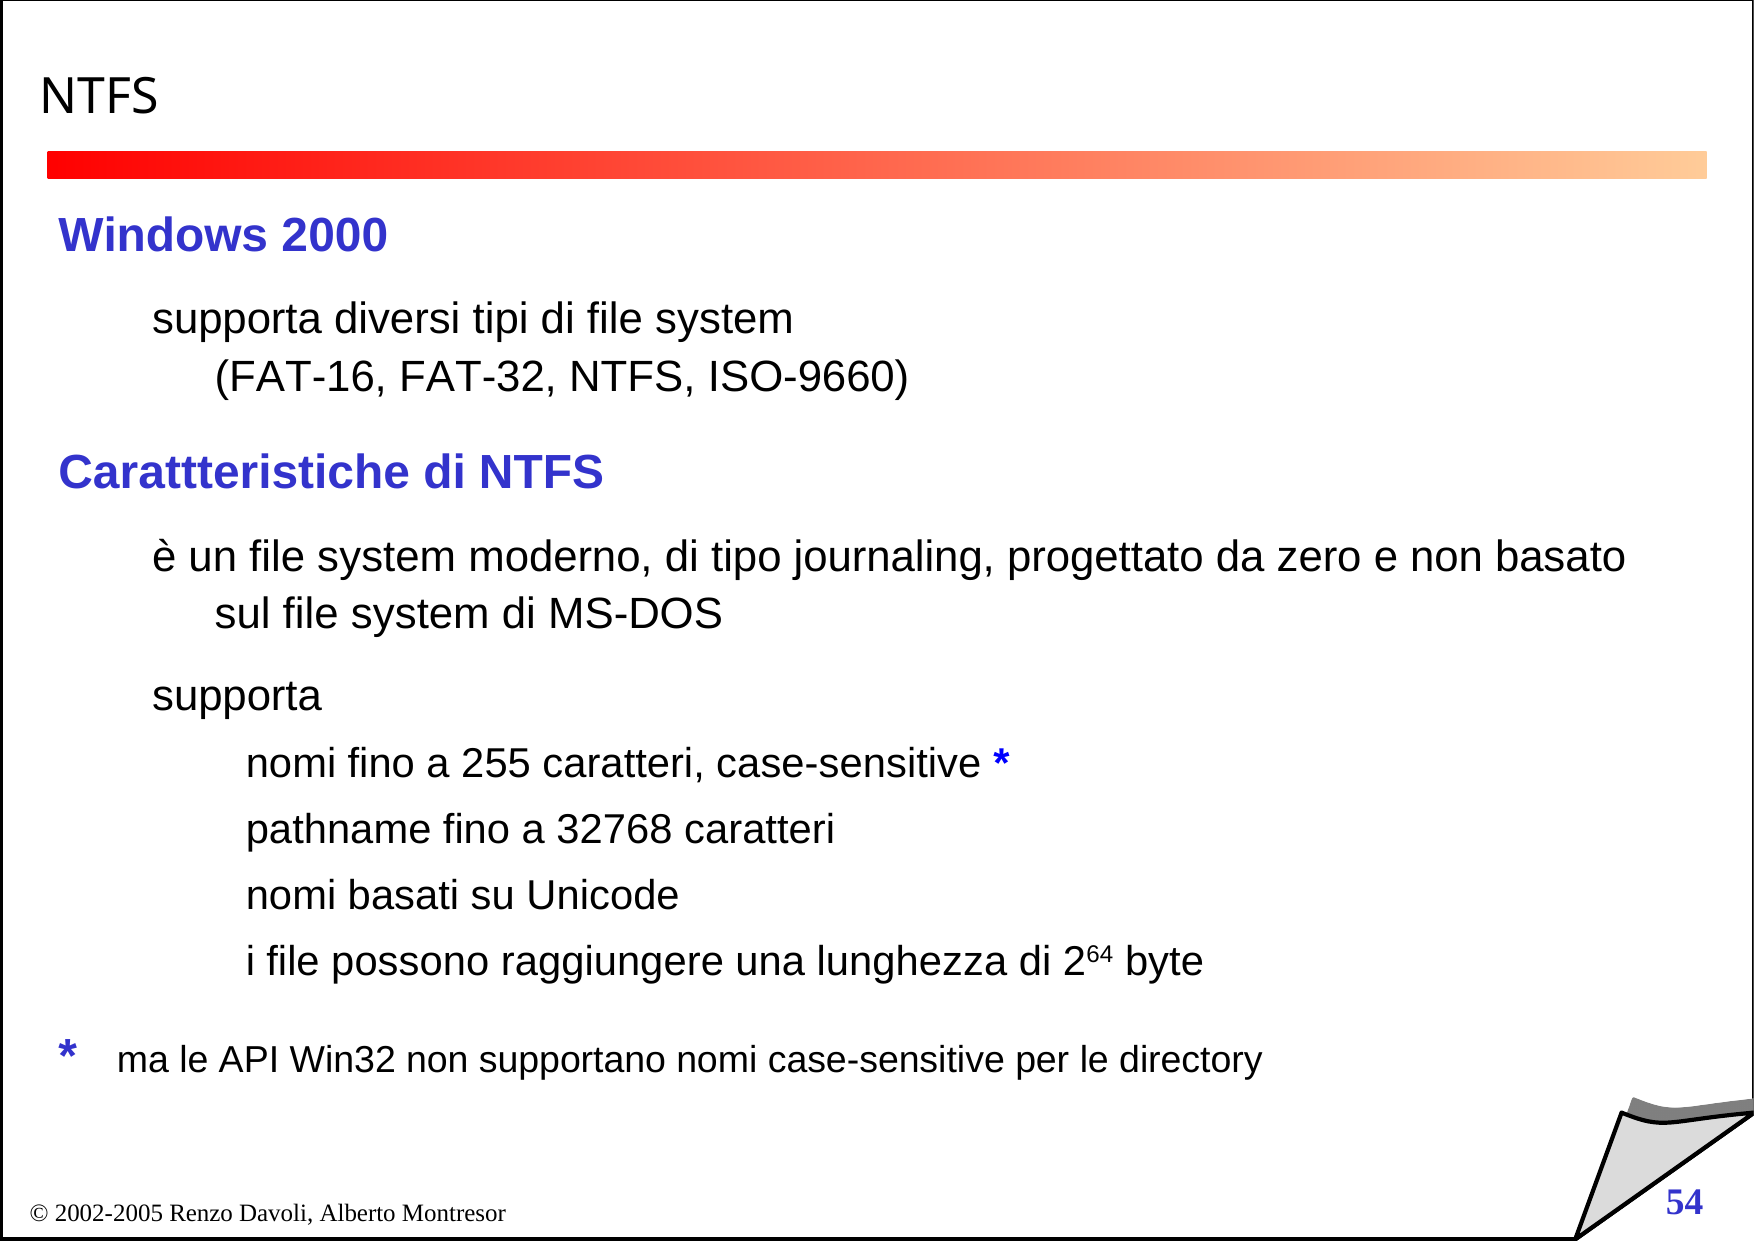

# NTFS
Windows 2000
supporta diversi tipi di file system
(FAT-16, FAT-32, NTFS, ISO-9660)
Carattteristiche di NTFS
è un file system moderno, di tipo journaling, progettato da zero e non basato sul file system di MS-DOS
supporta
nomi fino a 255 caratteri, case-sensitive *
pathname fino a 32768 caratteri
nomi basati su Unicode
i file possono raggiungere una lunghezza di 264 byte
* ma le API Win32 non supportano nomi case-sensitive per le directory